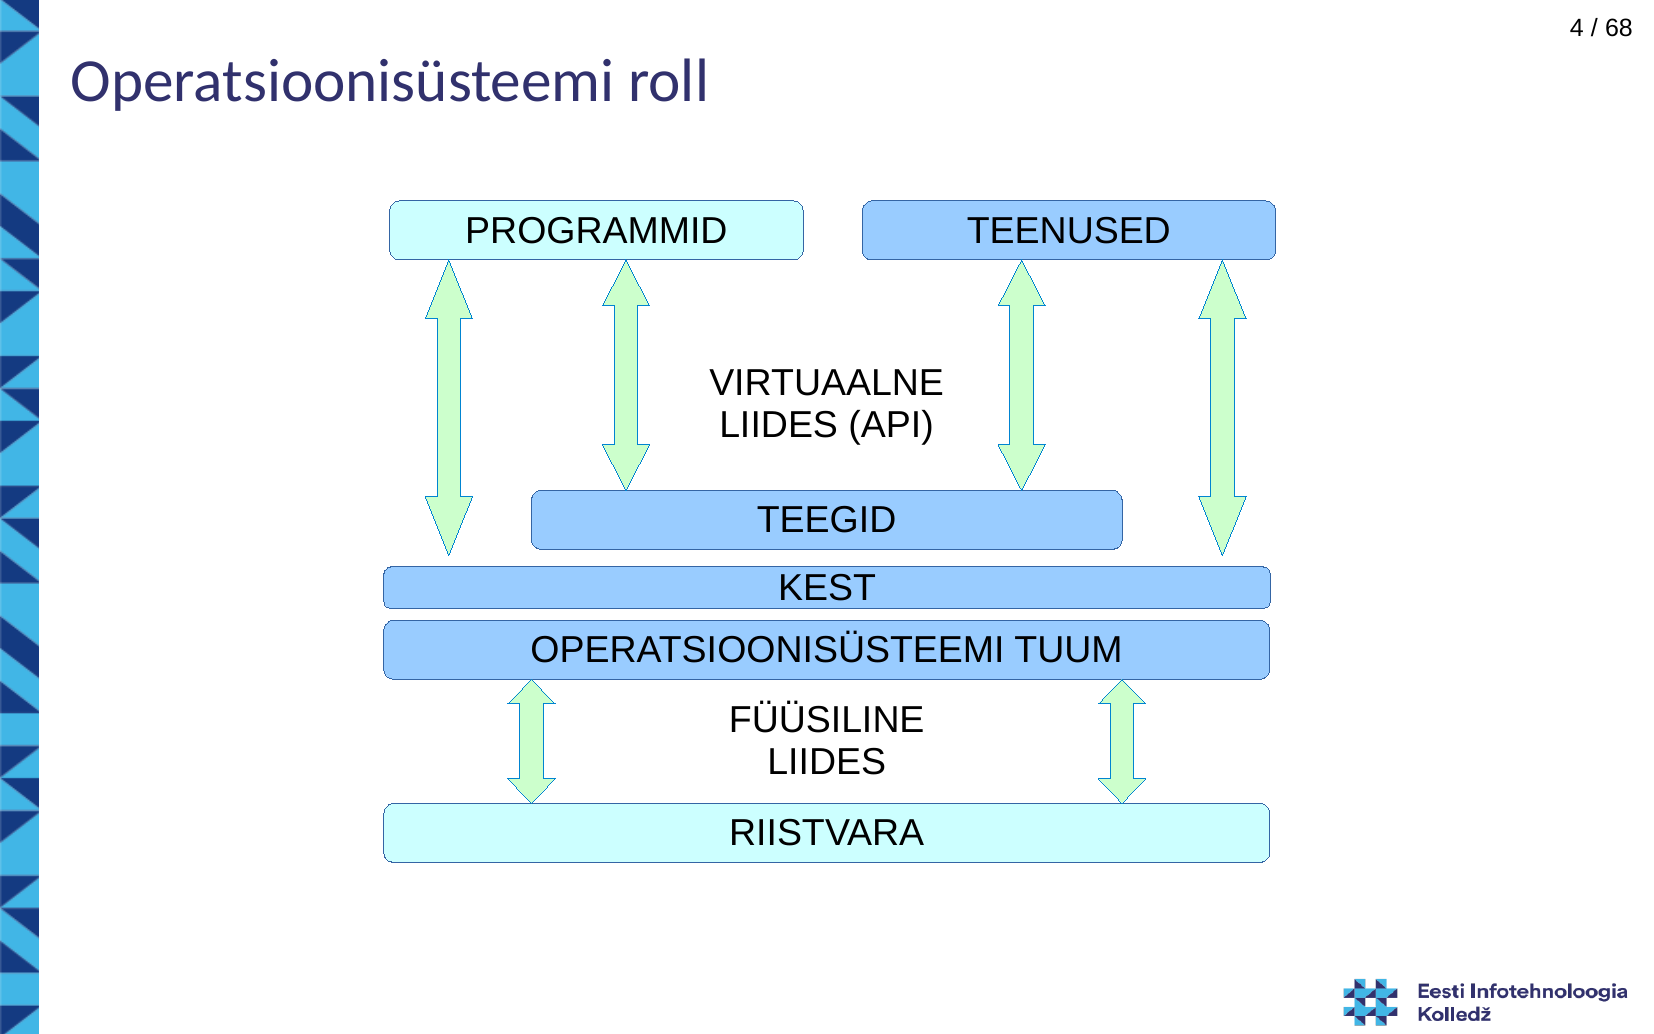

# Operatsioonisüsteemi roll
PROGRAMMID
TEENUSED
VIRTUAALNE
LIIDES (API)
TEEGID
KEST
OPERATSIOONISÜSTEEMI TUUM
FÜÜSILINE
LIIDES
RIISTVARA